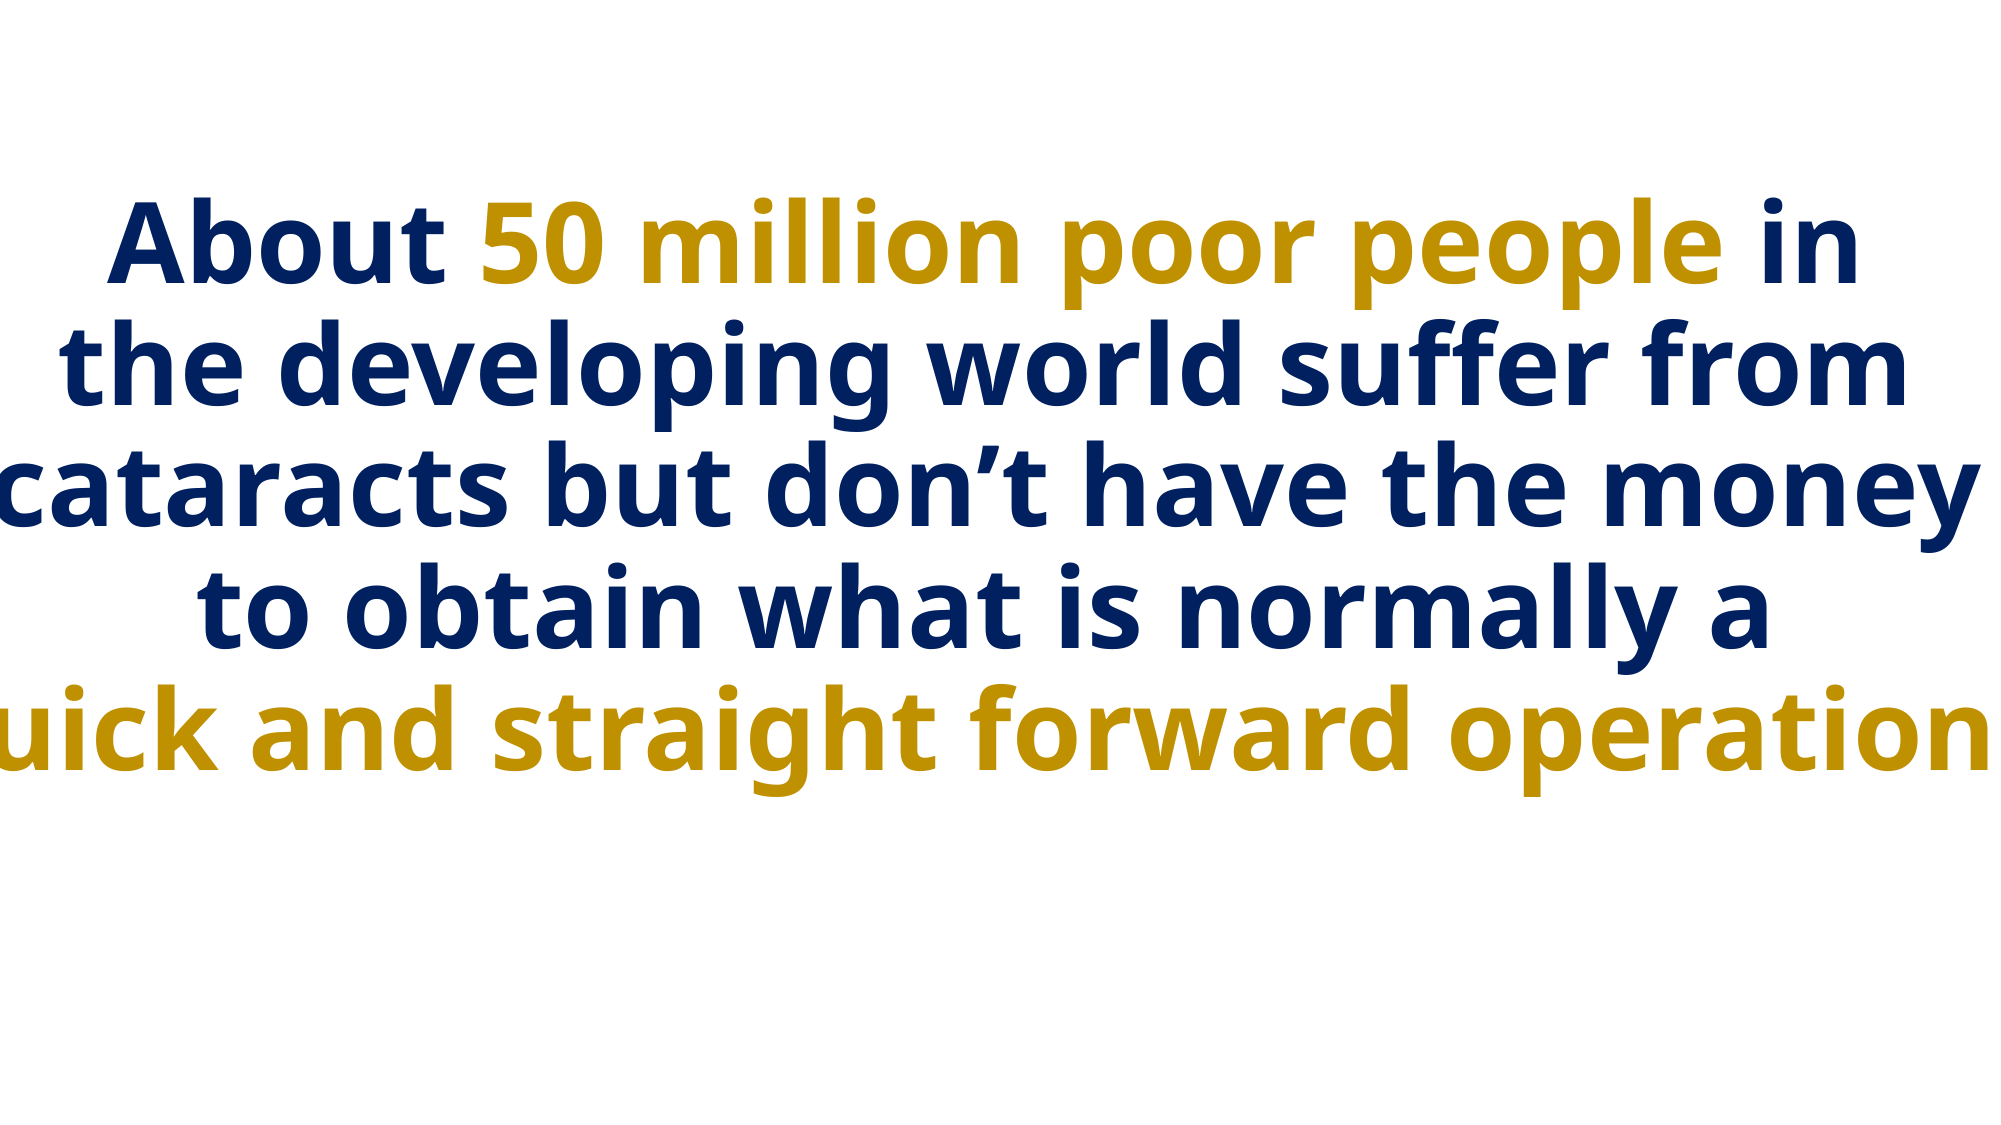

# About 50 million poor people in the developing world suffer from cataracts but don’t have the money to obtain what is normally a quick and straight forward operation.